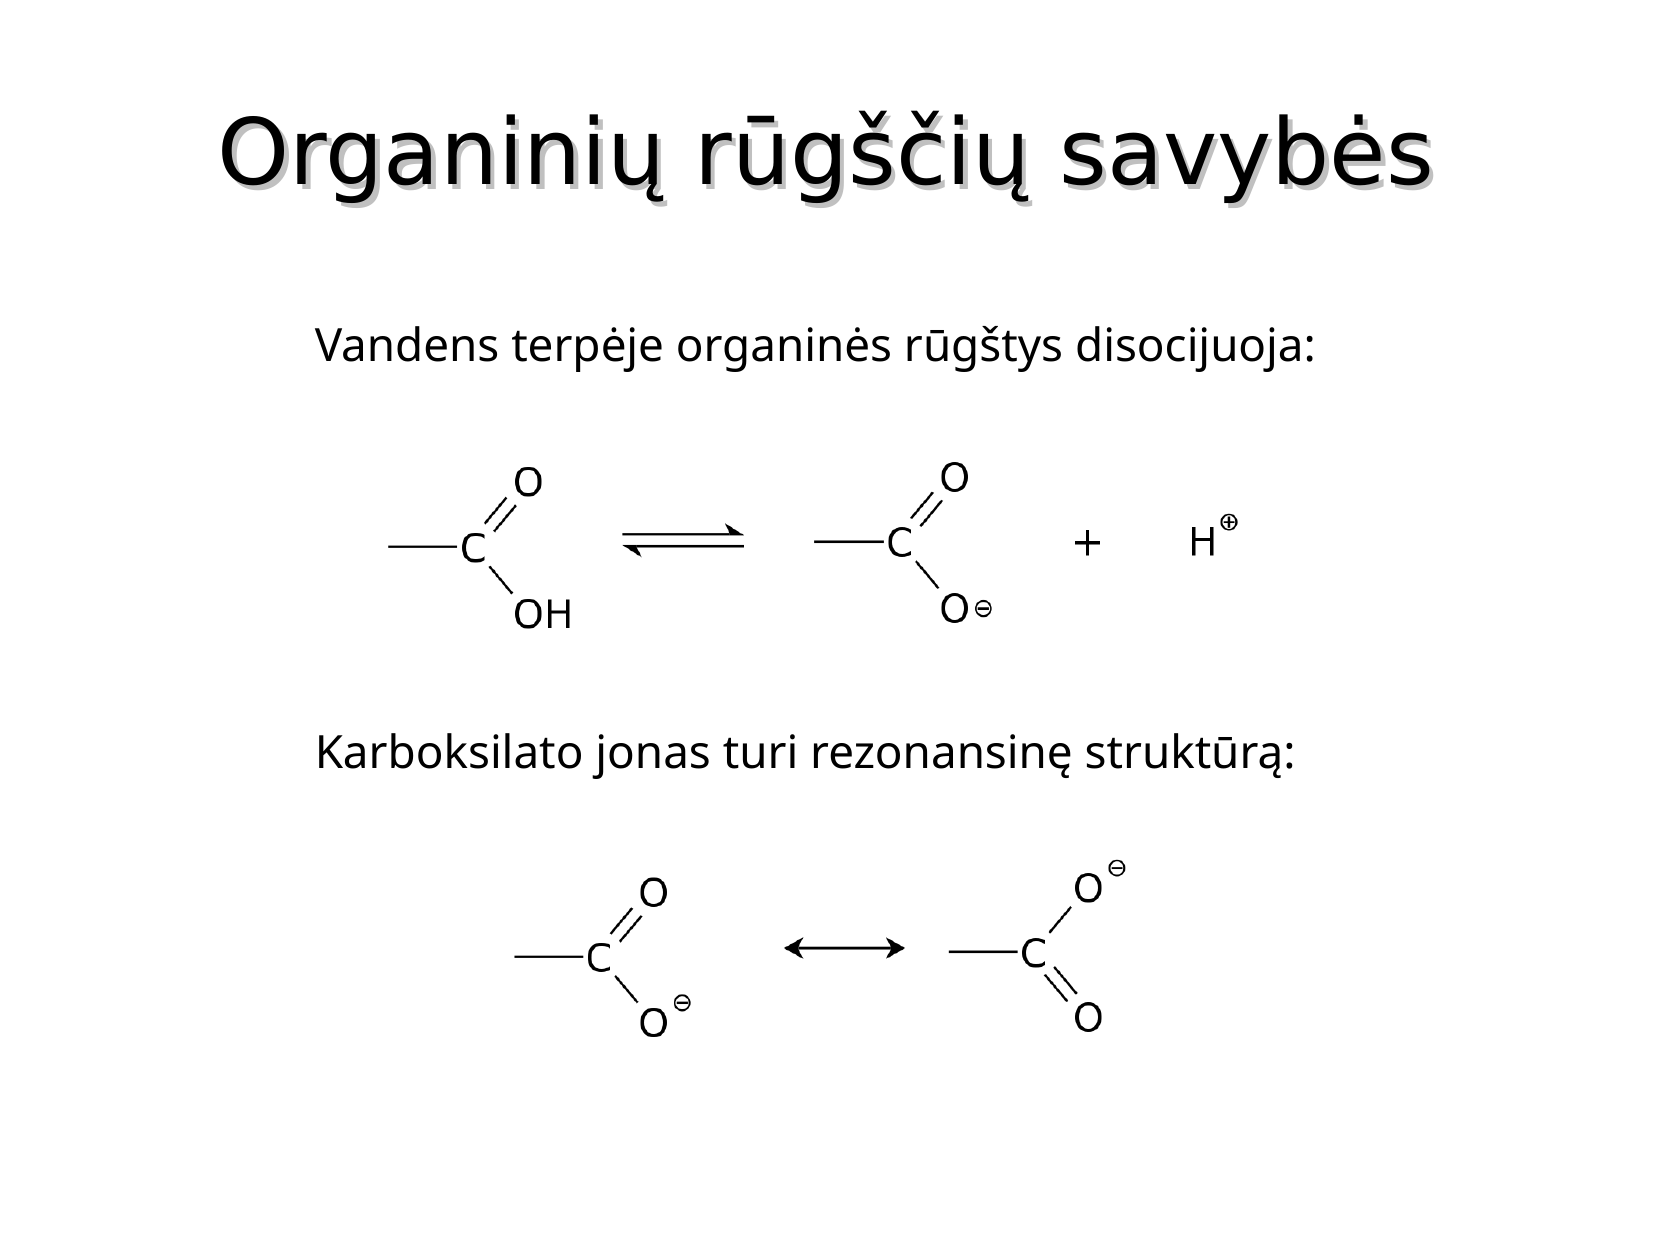

# Organinių rūgščių savybės
Vandens terpėje organinės rūgštys disocijuoja:
Karboksilato jonas turi rezonansinę struktūrą: